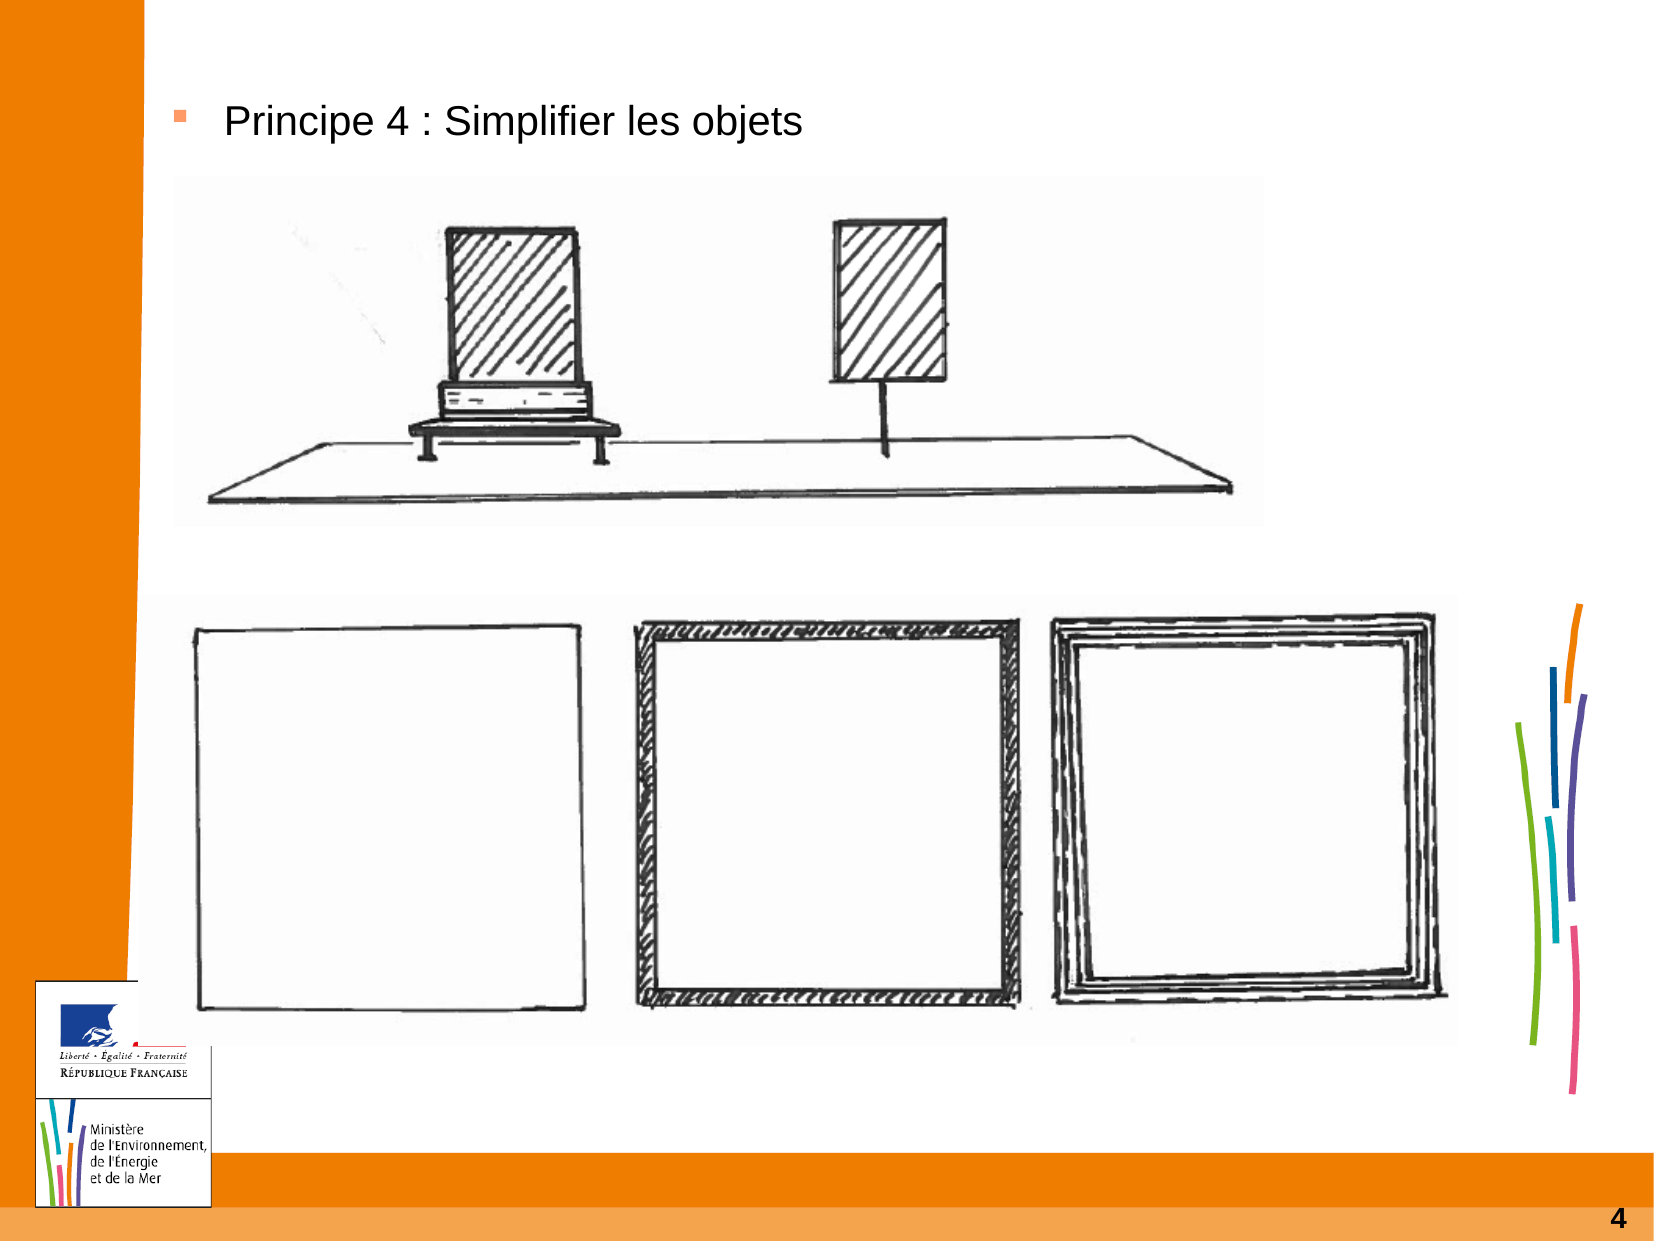

# Principe 4 : Simplifier les objets
4